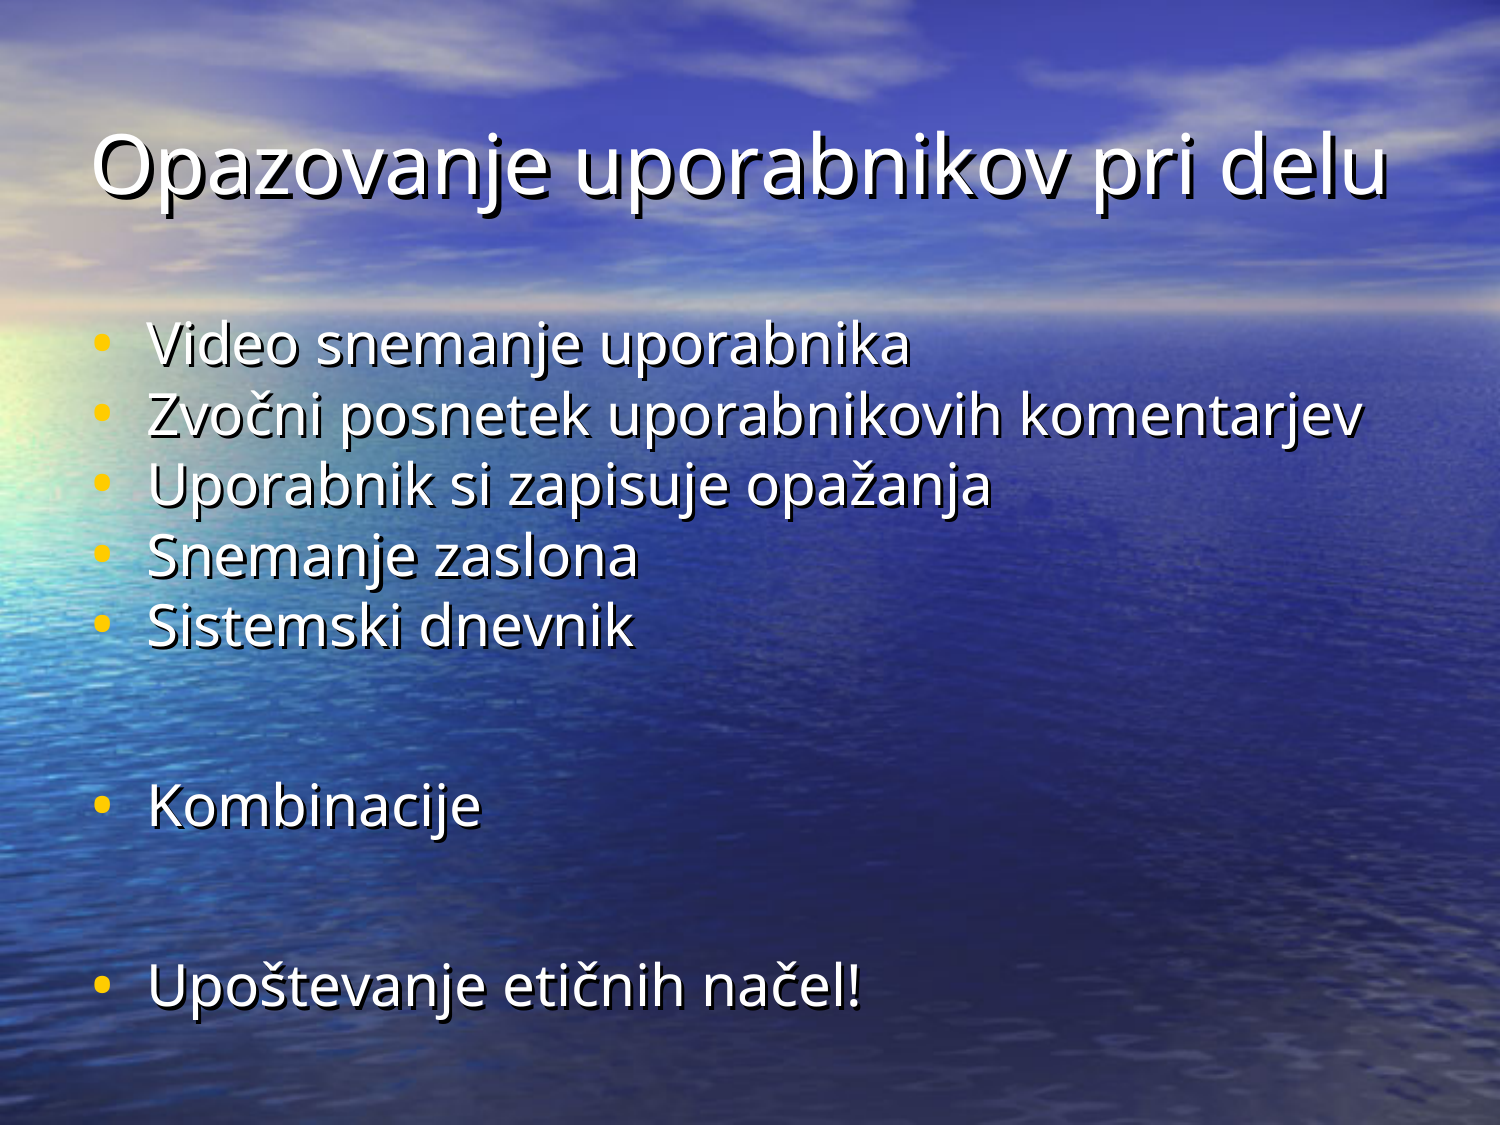

# Opazovanje uporabnikov pri delu
Video snemanje uporabnika
Zvočni posnetek uporabnikovih komentarjev
Uporabnik si zapisuje opažanja
Snemanje zaslona
Sistemski dnevnik
Kombinacije
Upoštevanje etičnih načel!